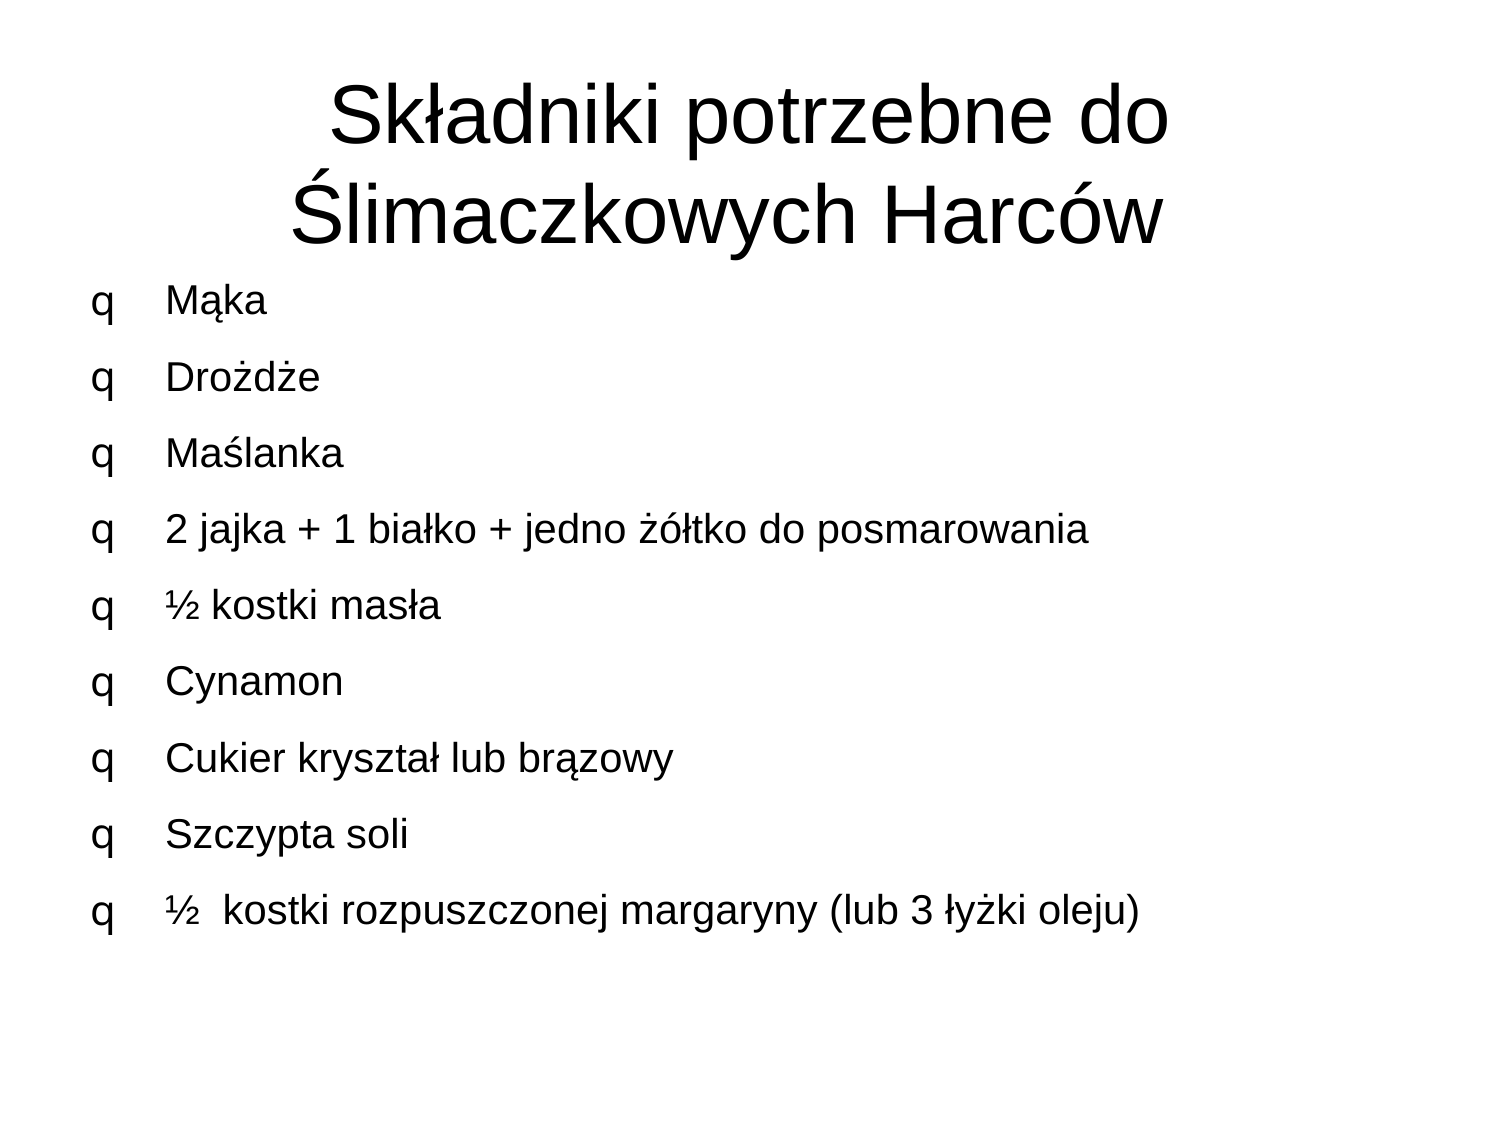

# Składniki potrzebne do Ślimaczkowych Harców
Mąka
Drożdże
Maślanka
2 jajka + 1 białko + jedno żółtko do posmarowania
½ kostki masła
Cynamon
Cukier kryształ lub brązowy
Szczypta soli
½ kostki rozpuszczonej margaryny (lub 3 łyżki oleju)